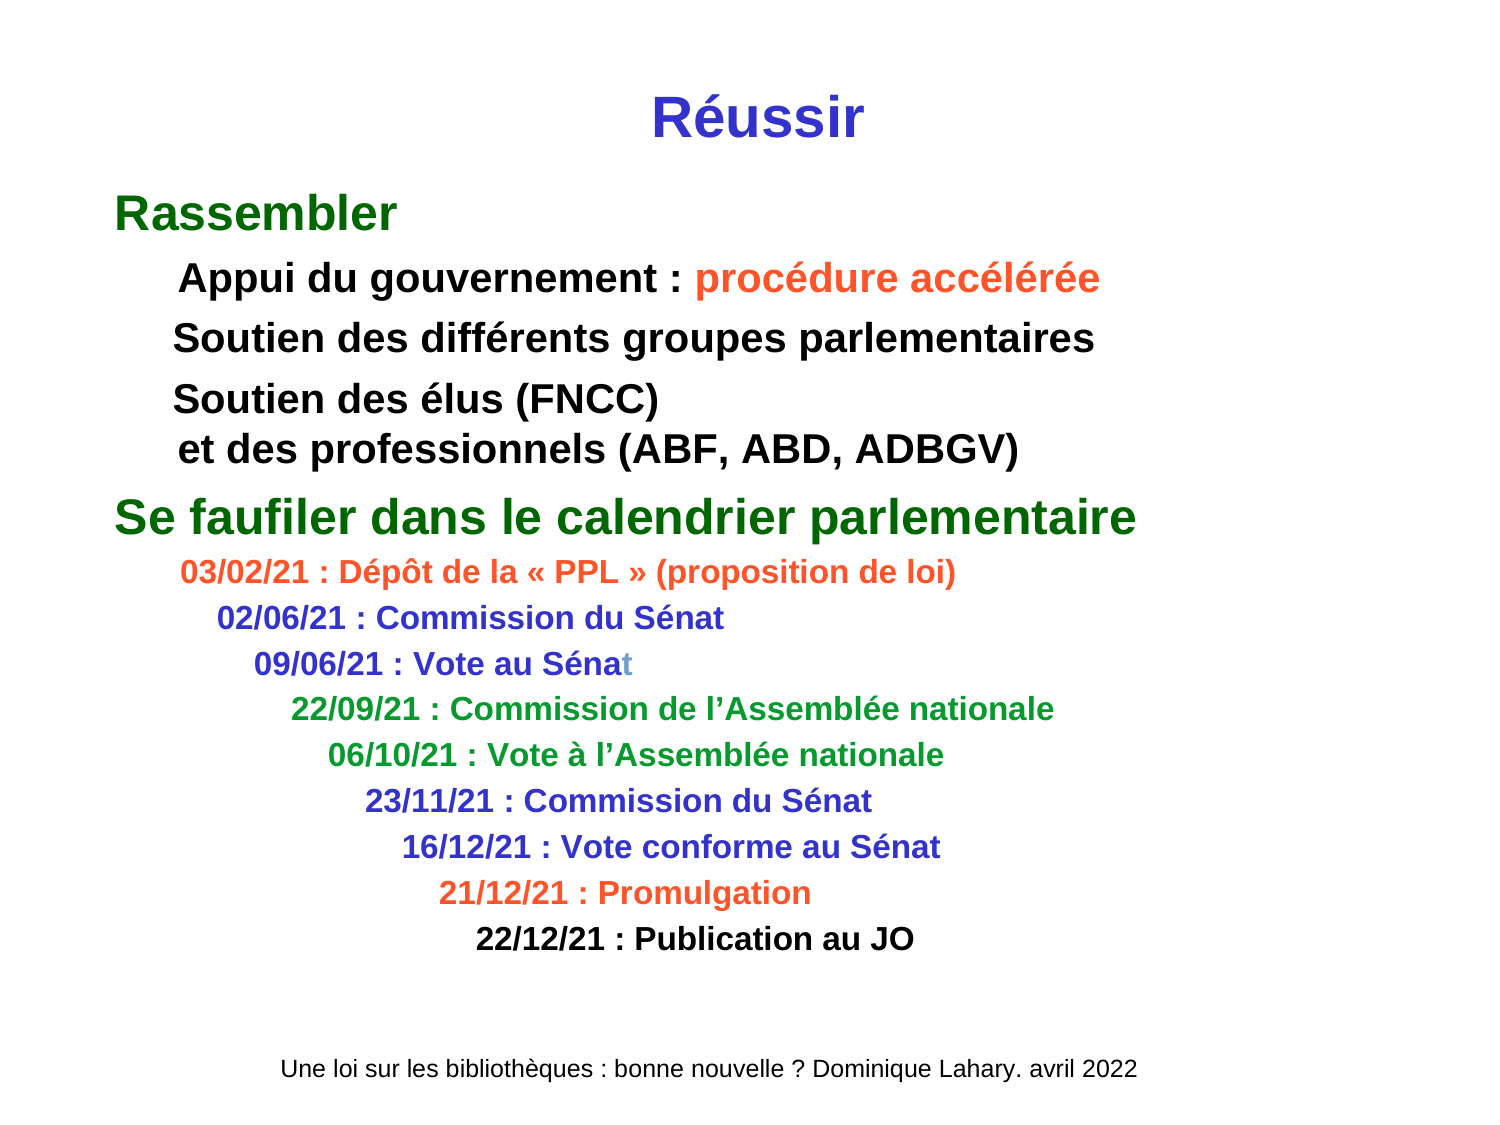

# Réussir
Rassembler
	Appui du gouvernement : procédure accélérée
 Soutien des différents groupes parlementaires
 Soutien des élus (FNCC)
et des professionnels (ABF, ABD, ADBGV)
Se faufiler dans le calendrier parlementaire
03/02/21 : Dépôt de la « PPL » (proposition de loi)
 02/06/21 : Commission du Sénat
 09/06/21 : Vote au Sénat
 22/09/21 : Commission de l’Assemblée nationale
 06/10/21 : Vote à l’Assemblée nationale
 23/11/21 : Commission du Sénat
 16/12/21 : Vote conforme au Sénat
 21/12/21 : Promulgation
 22/12/21 : Publication au JO
Une loi sur les bibliothèques : bonne nouvelle ? Dominique Lahary. avril 2022